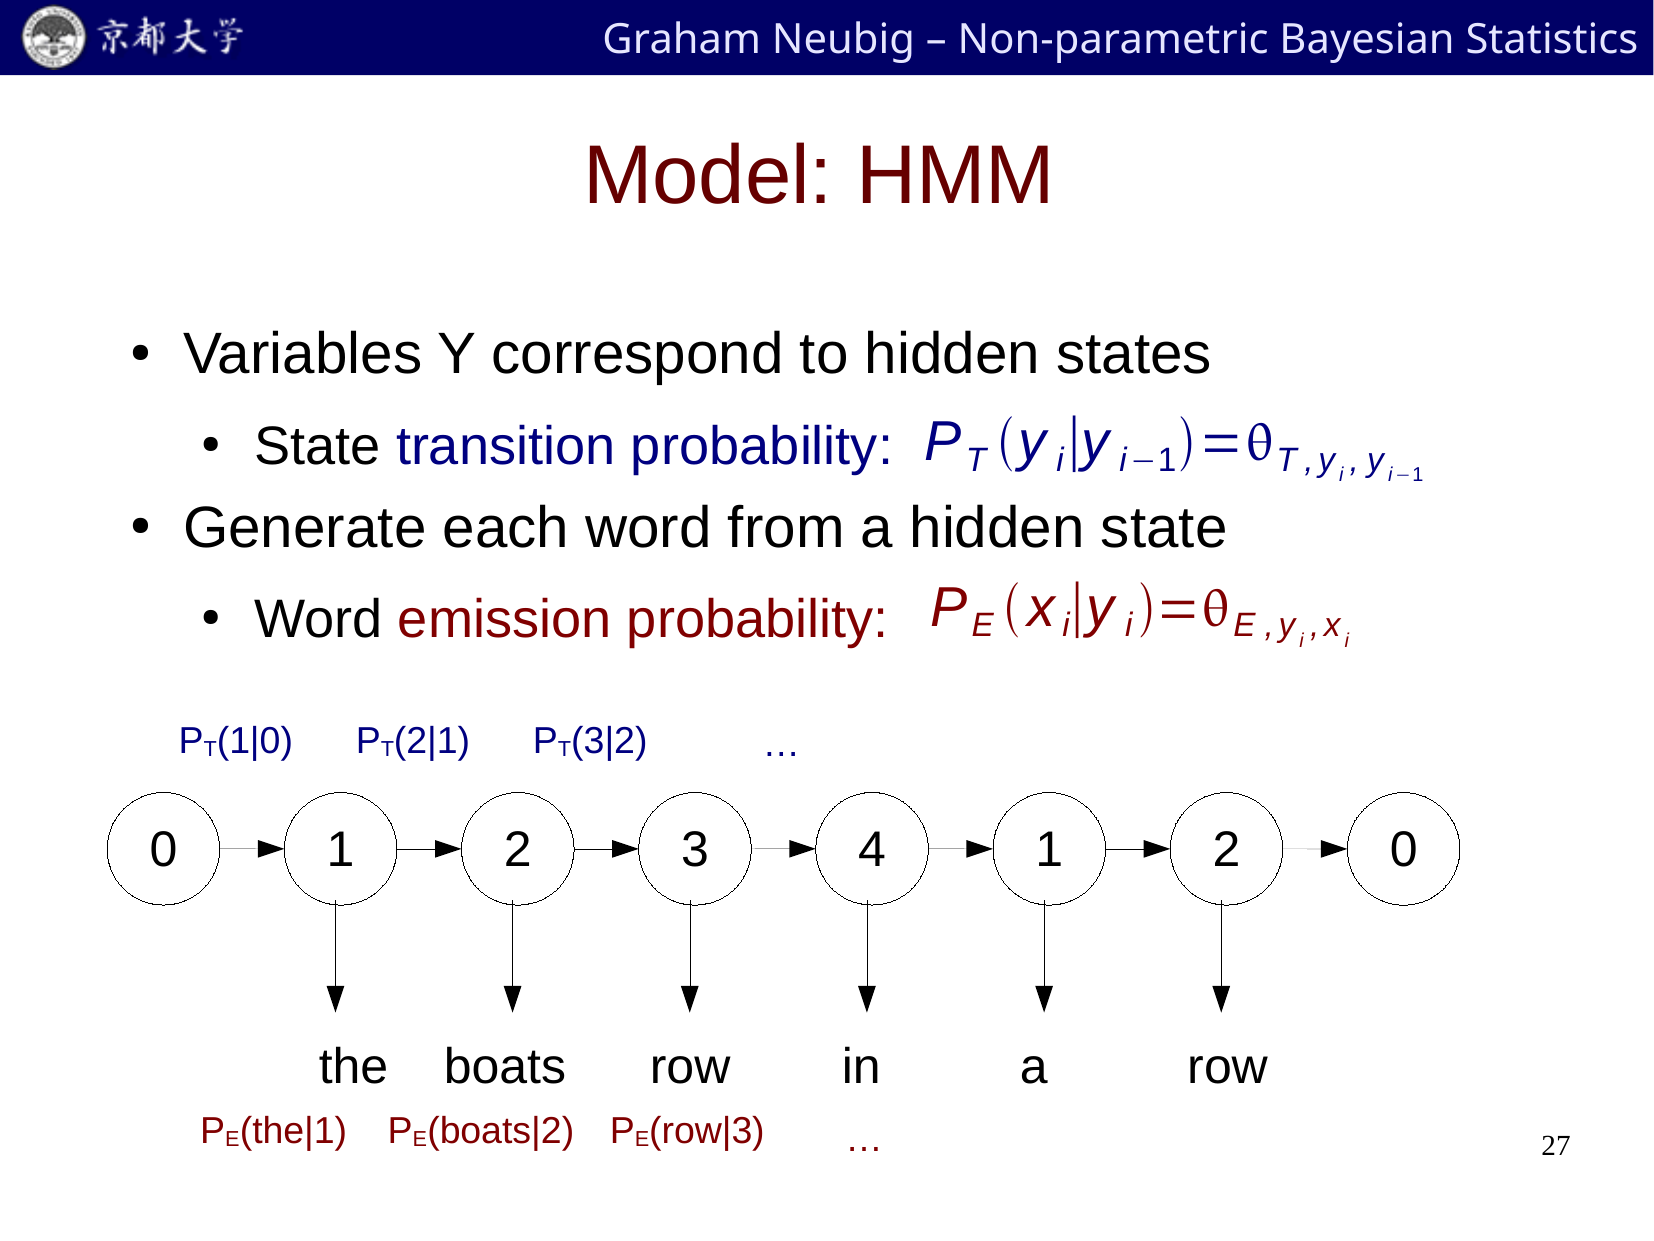

# Model: HMM
Variables Y correspond to hidden states
State transition probability:
Generate each word from a hidden state
Word emission probability:
PT(1|0)
PT(2|1)
PT(3|2)
…
0
4
1
2
3
1
2
0
the boats row in a row
PE(the|1)
PE(boats|2)
PE(row|3)
…
27